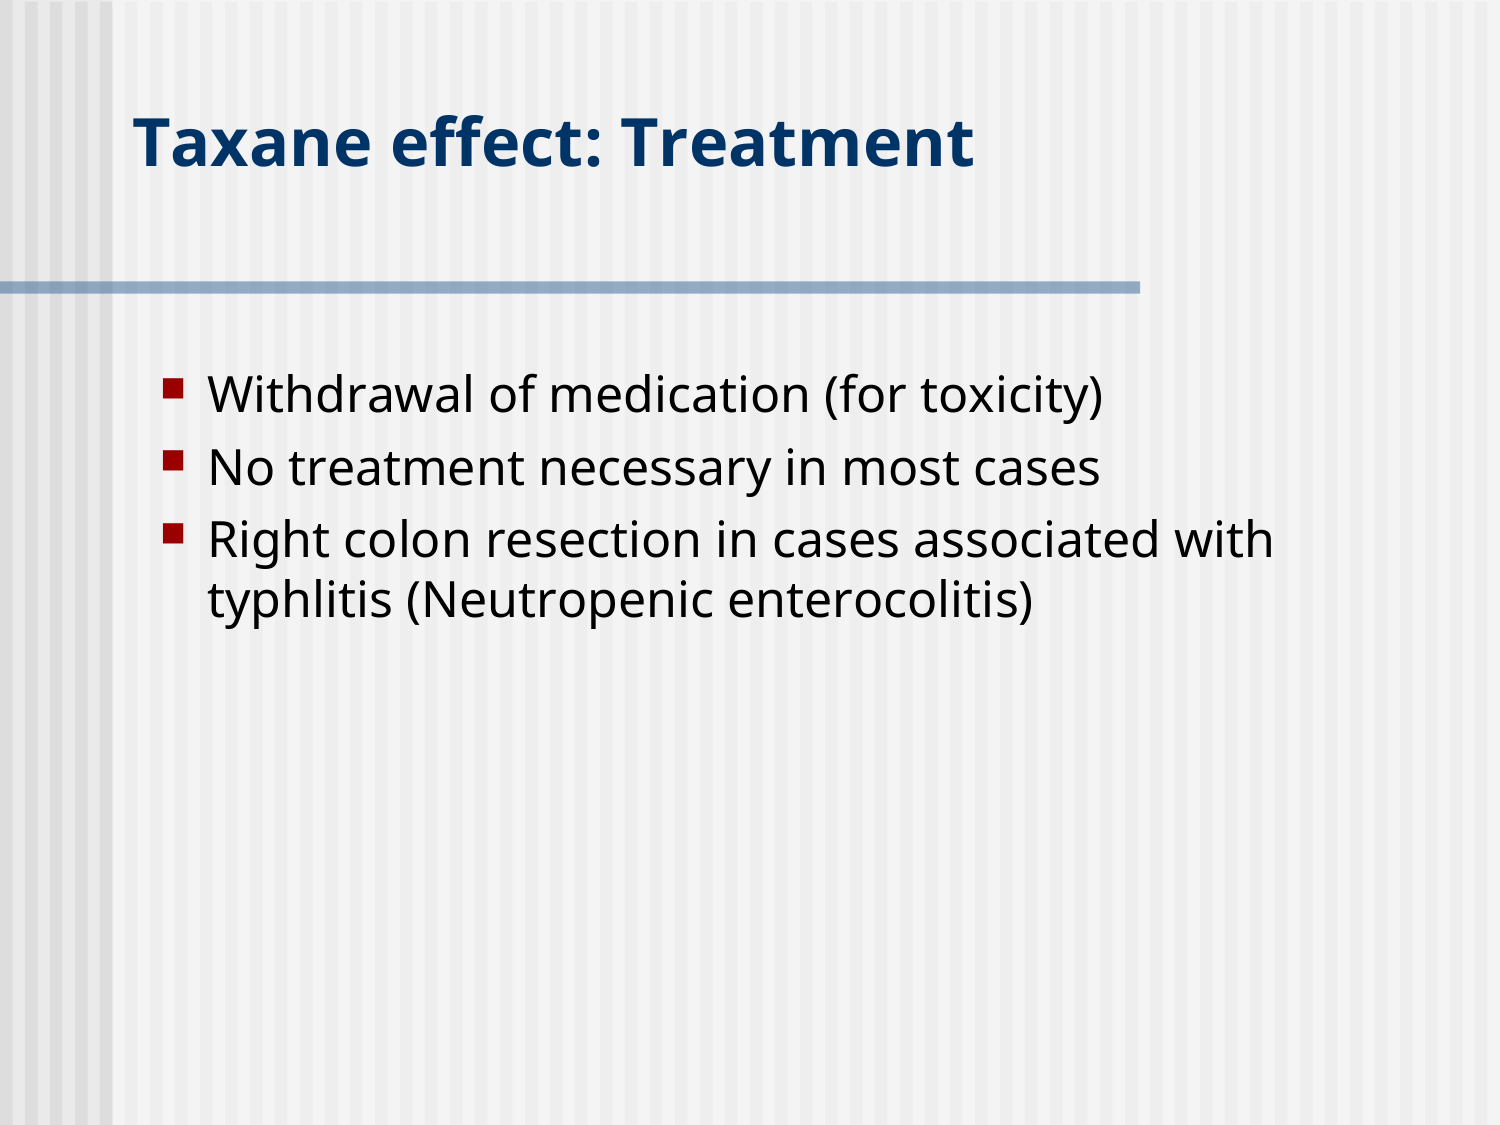

# Taxane effect: Treatment
Withdrawal of medication (for toxicity)
No treatment necessary in most cases
Right colon resection in cases associated with typhlitis (Neutropenic enterocolitis)